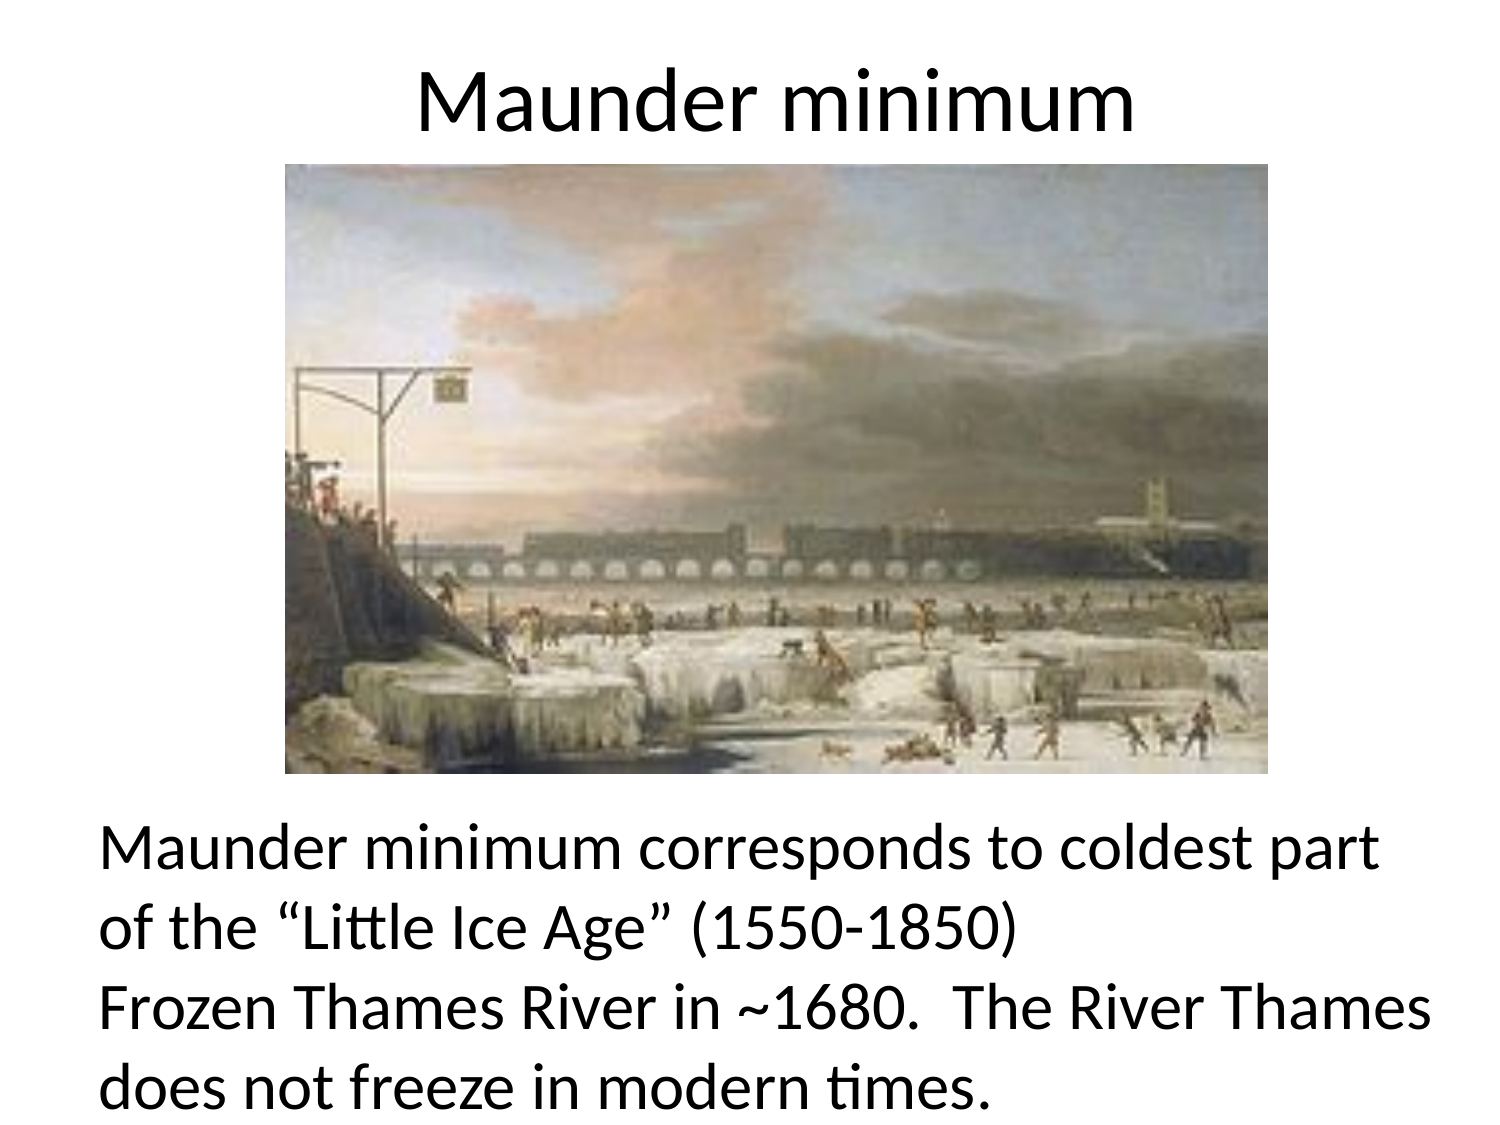

# Maunder minimum
Maunder minimum corresponds to coldest part of the “Little Ice Age” (1550-1850)
Frozen Thames River in ~1680. The River Thames does not freeze in modern times.